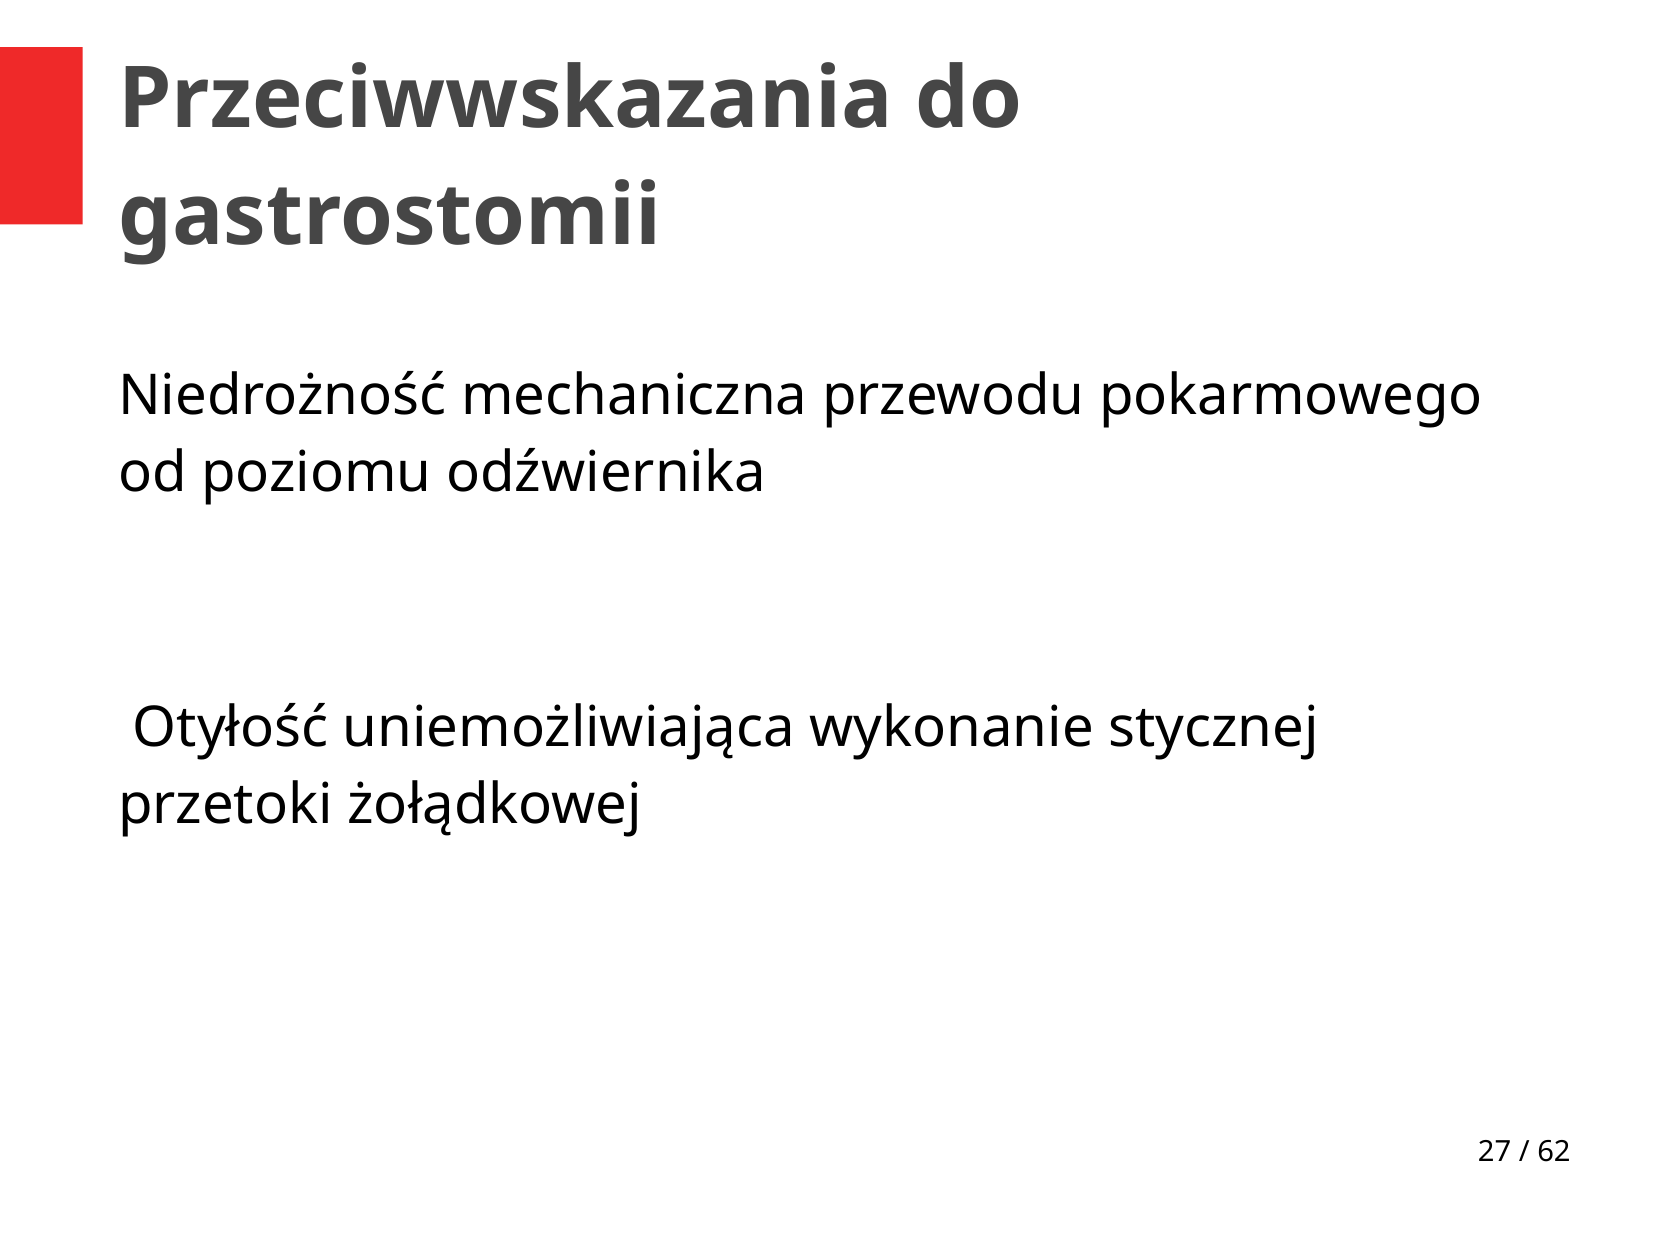

# Przeciwwskazania do gastrostomii
Niedrożność mechaniczna przewodu pokarmowego od poziomu odźwiernika
 Otyłość uniemożliwiająca wykonanie stycznej przetoki żołądkowej
27